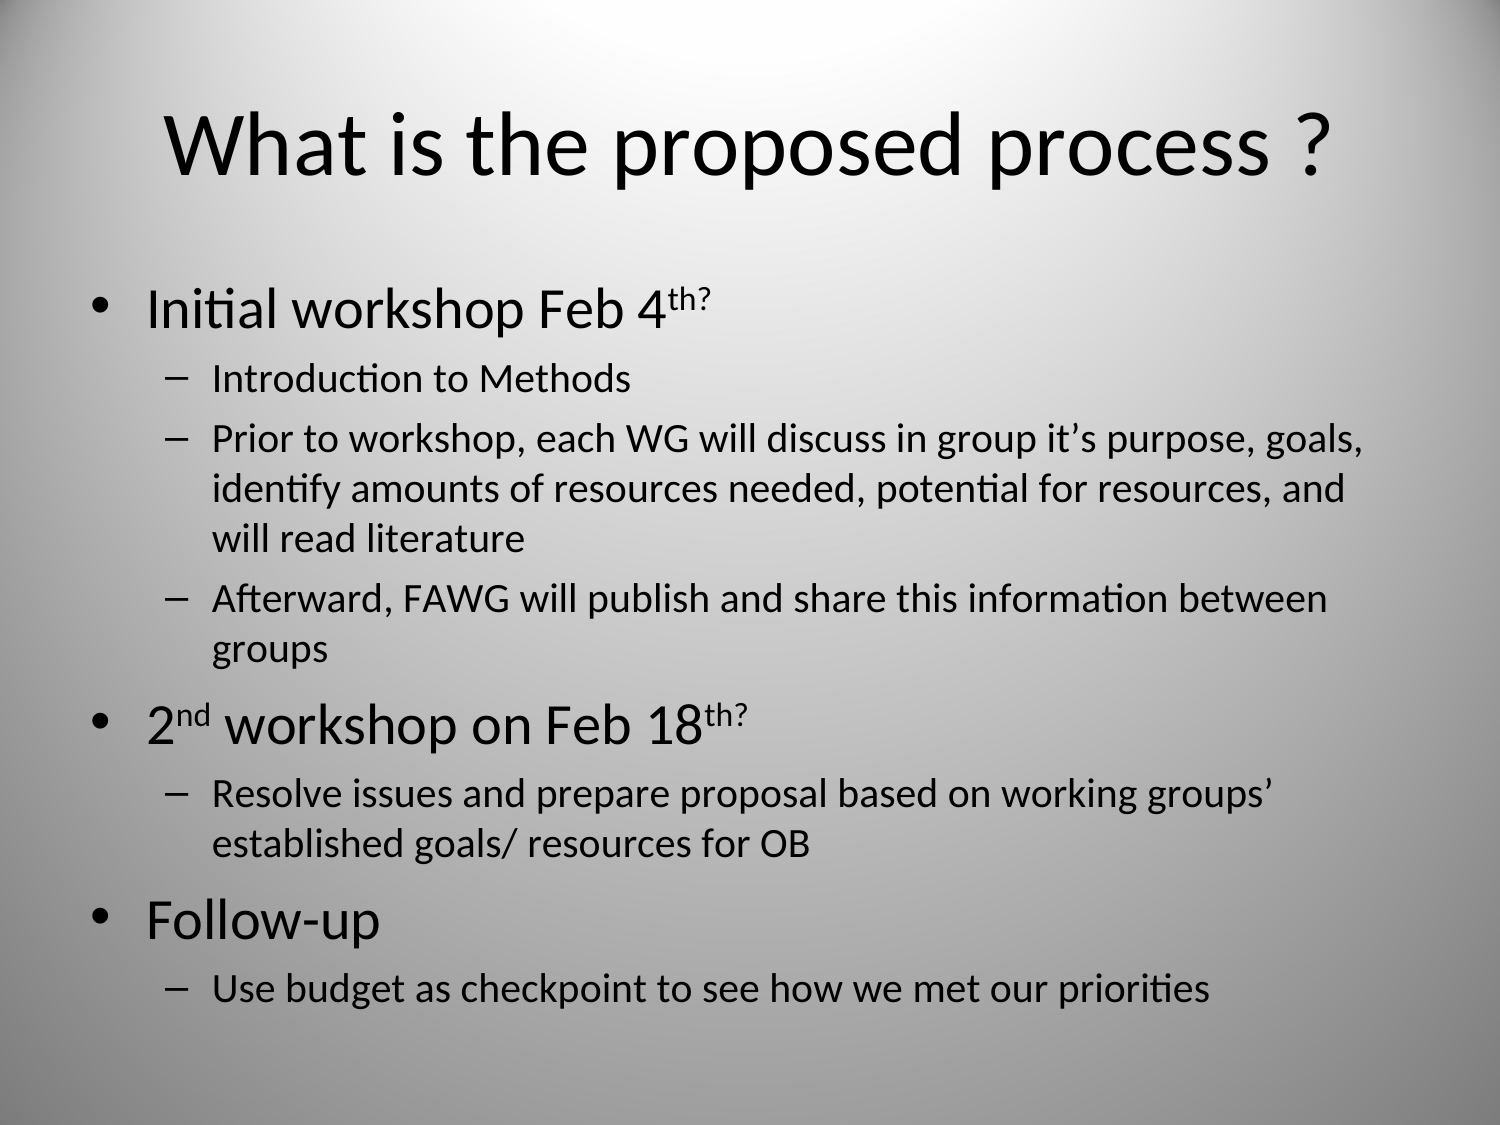

# What is the proposed process ?
Initial workshop Feb 4th?
Introduction to Methods
Prior to workshop, each WG will discuss in group it’s purpose, goals, identify amounts of resources needed, potential for resources, and will read literature
Afterward, FAWG will publish and share this information between groups
2nd workshop on Feb 18th?
Resolve issues and prepare proposal based on working groups’ established goals/ resources for OB
Follow-up
Use budget as checkpoint to see how we met our priorities